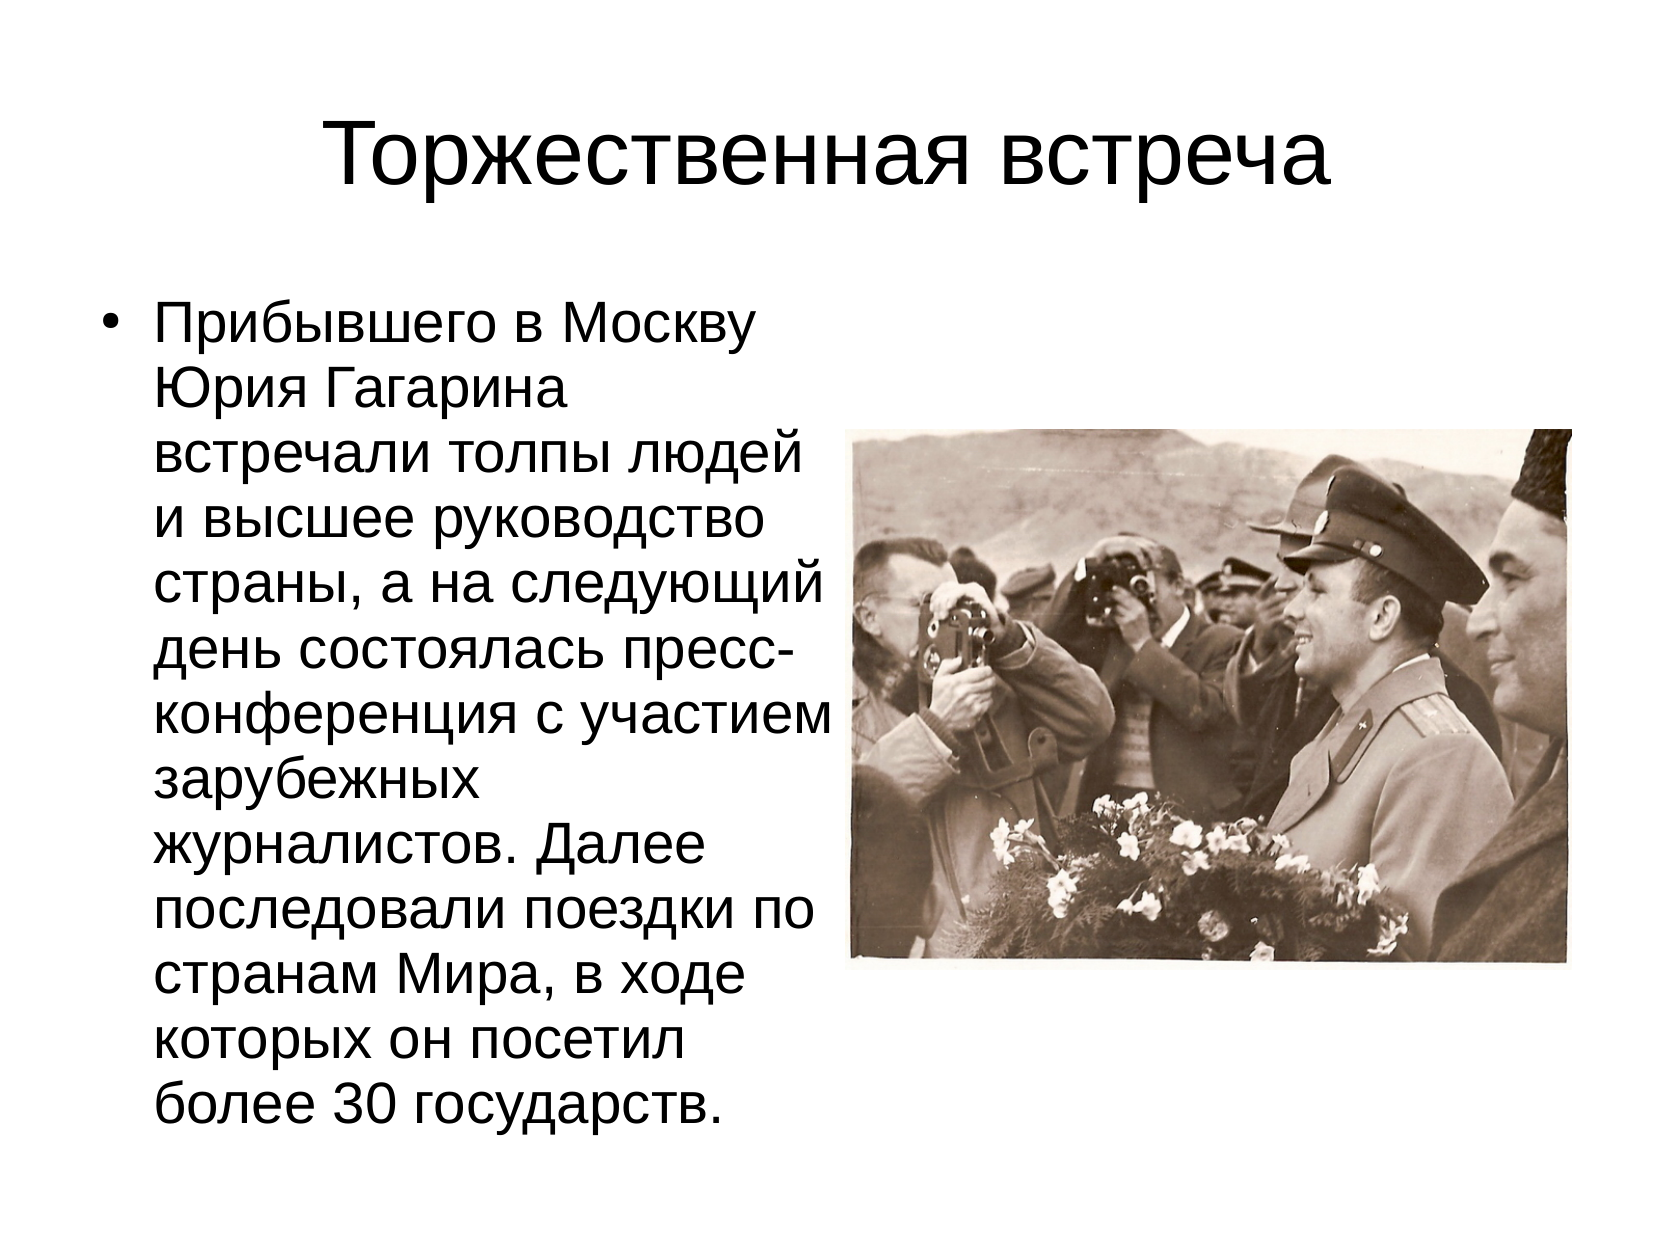

# Торжественная встреча
Прибывшего в Москву Юрия Гагарина встречали толпы людей и высшее руководство страны, а на следующий день состоялась пресс-конференция с участием зарубежных журналистов. Далее последовали поездки по странам Мира, в ходе которых он посетил более 30 государств.